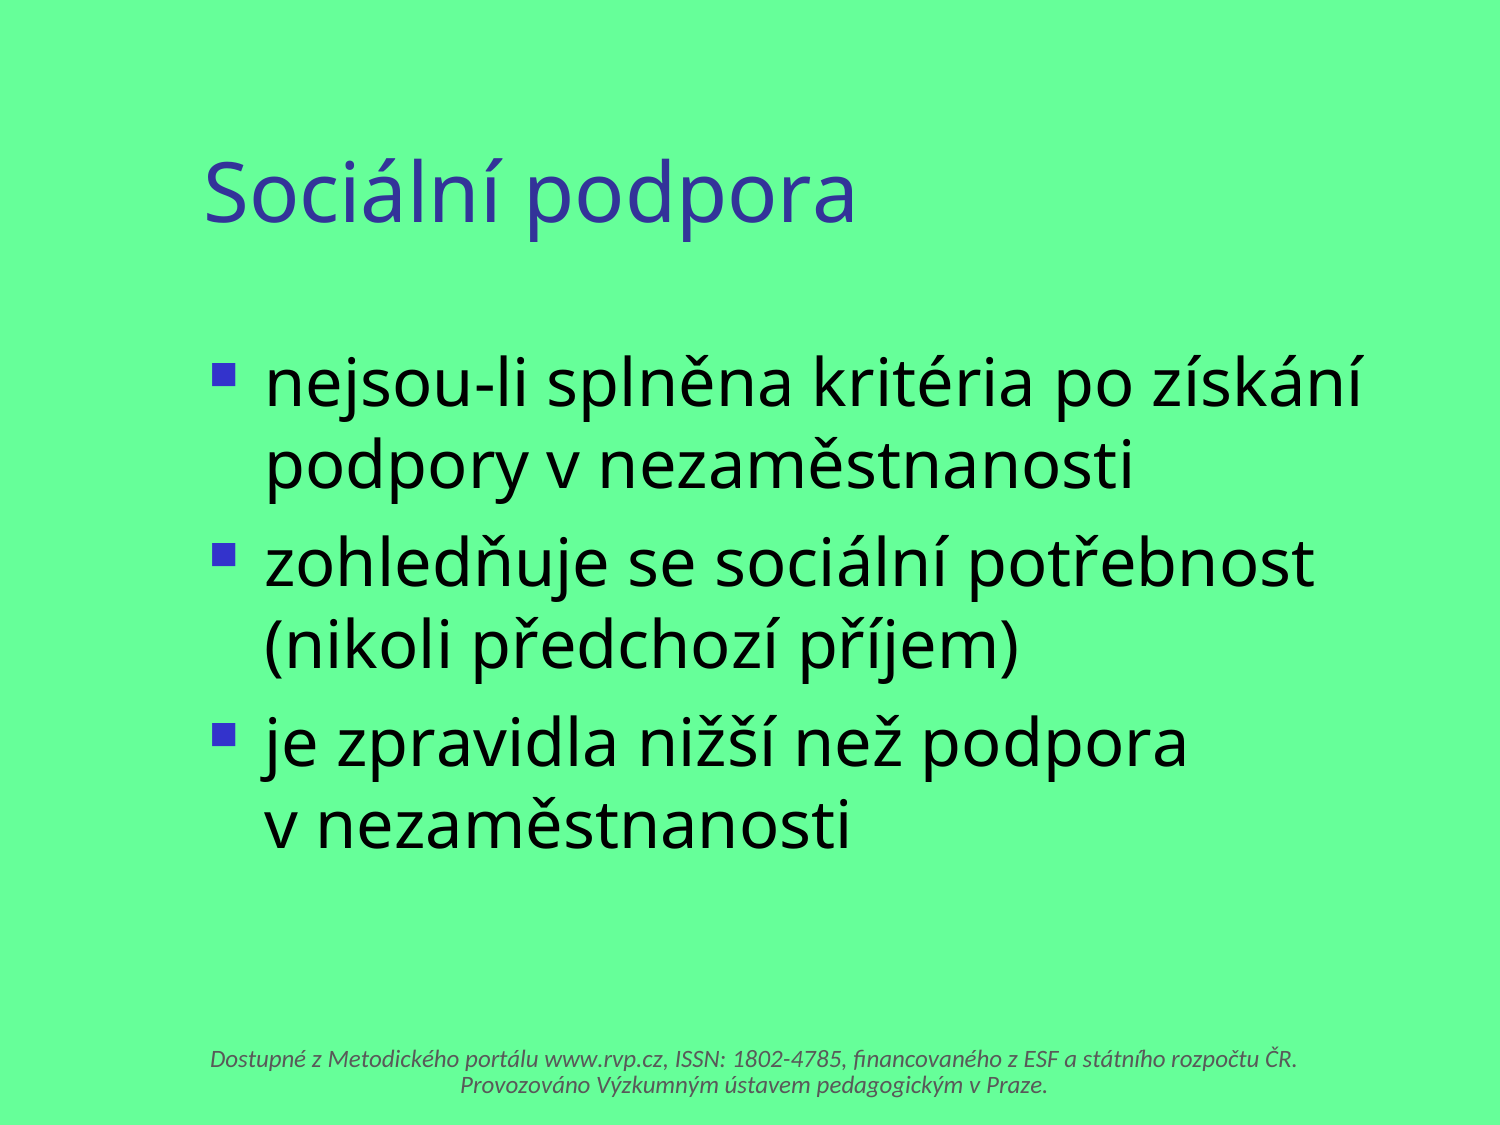

# Sociální podpora
nejsou-li splněna kritéria po získání podpory v nezaměstnanosti
zohledňuje se sociální potřebnost
(nikoli předchozí příjem)
je zpravidla nižší než podpora
v nezaměstnanosti
Dostupné z Metodického portálu www.rvp.cz, ISSN: 1802-4785, financovaného z ESF a státního rozpočtu ČR. Provozováno Výzkumným ústavem pedagogickým v Praze.